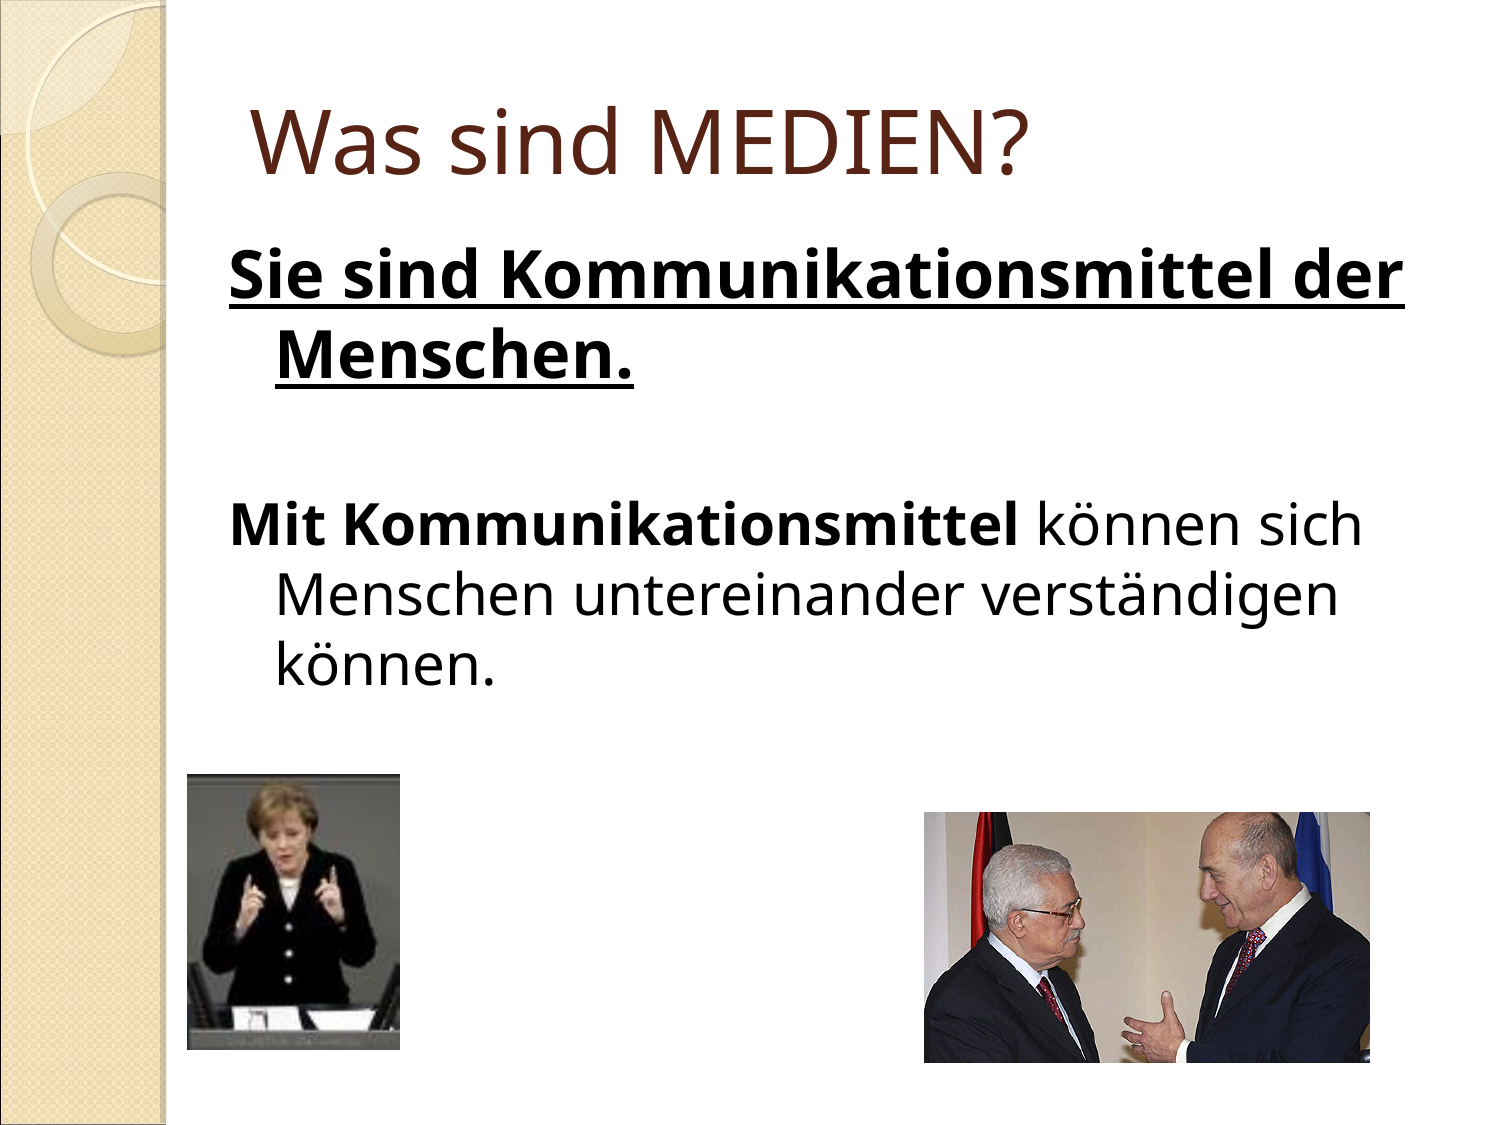

Was sind MEDIEN?
Sie sind Kommunikationsmittel der Menschen.
Mit Kommunikationsmittel können sich Menschen untereinander verständigen können.